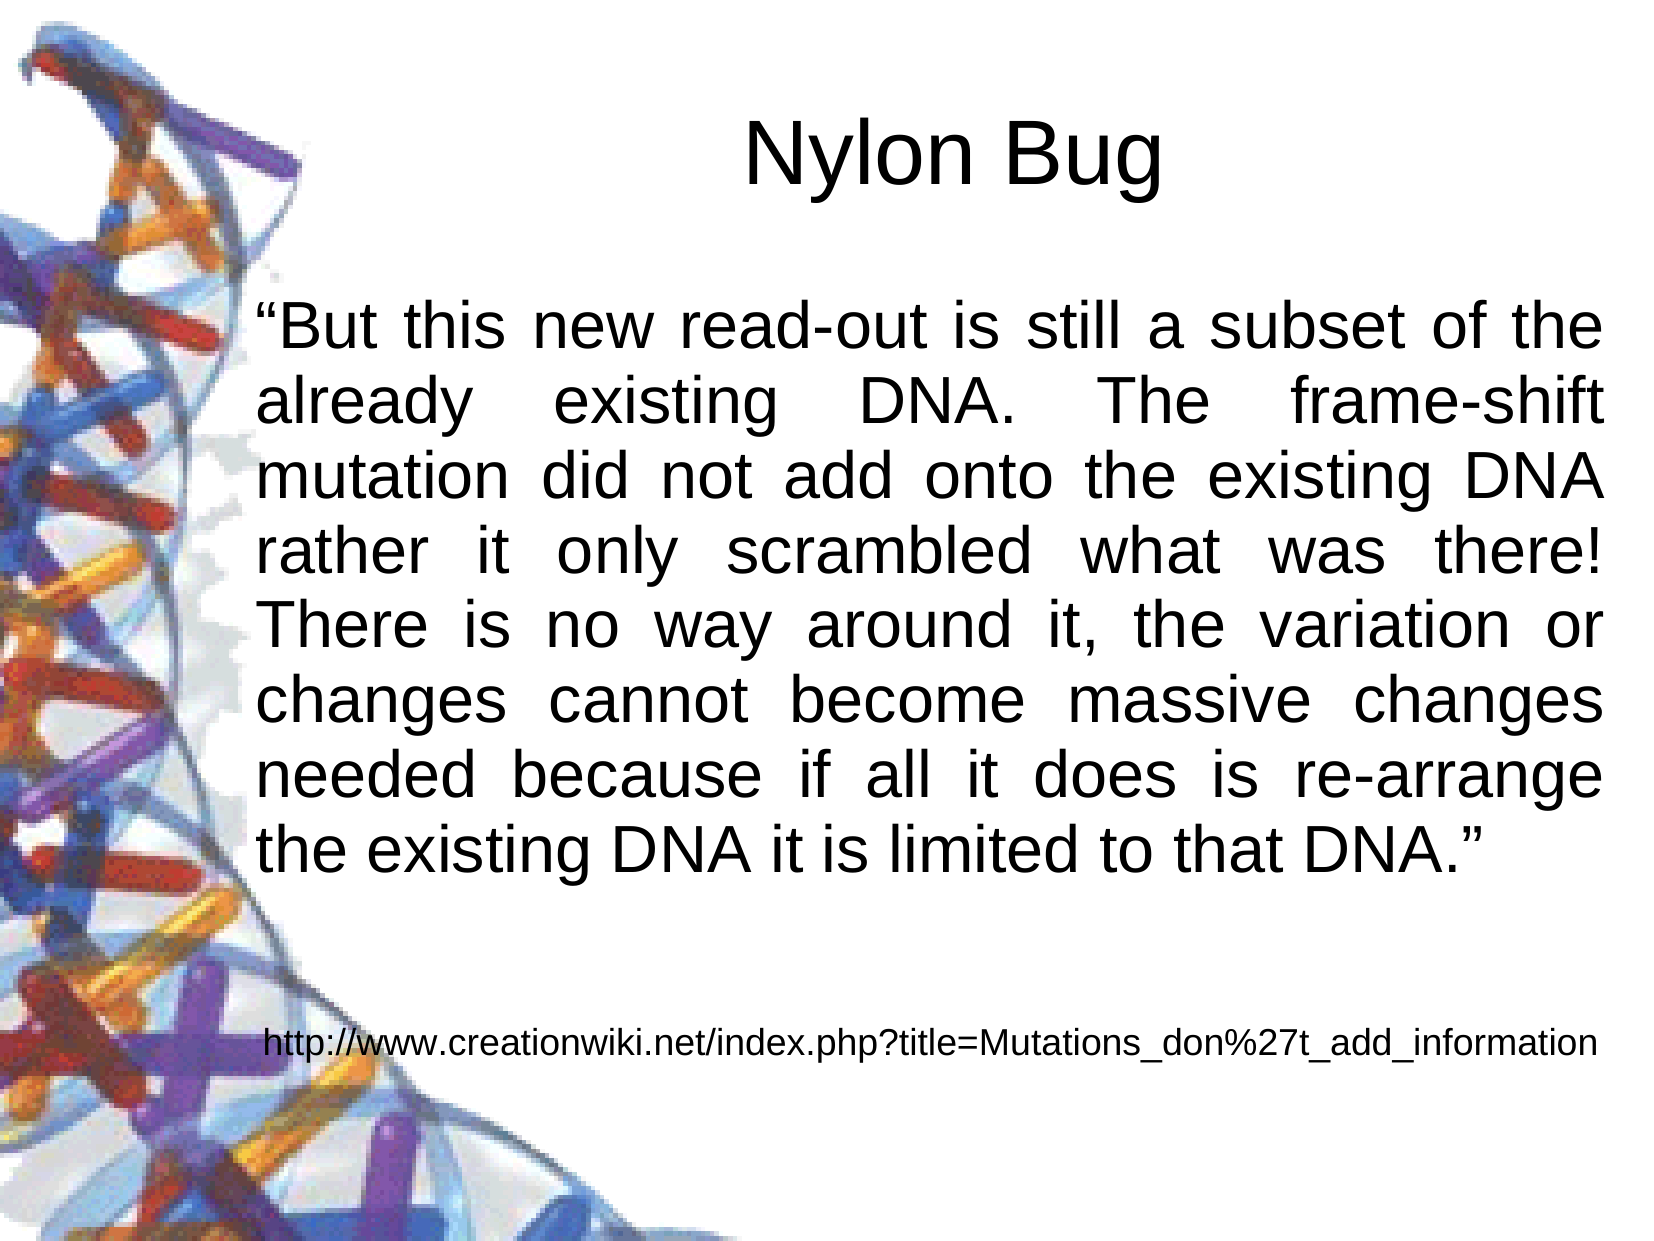

# Nylon Bug
“But this new read-out is still a subset of the already existing DNA. The frame-shift mutation did not add onto the existing DNA rather it only scrambled what was there! There is no way around it, the variation or changes cannot become massive changes needed because if all it does is re-arrange the existing DNA it is limited to that DNA.”
http://www.creationwiki.net/index.php?title=Mutations_don%27t_add_information